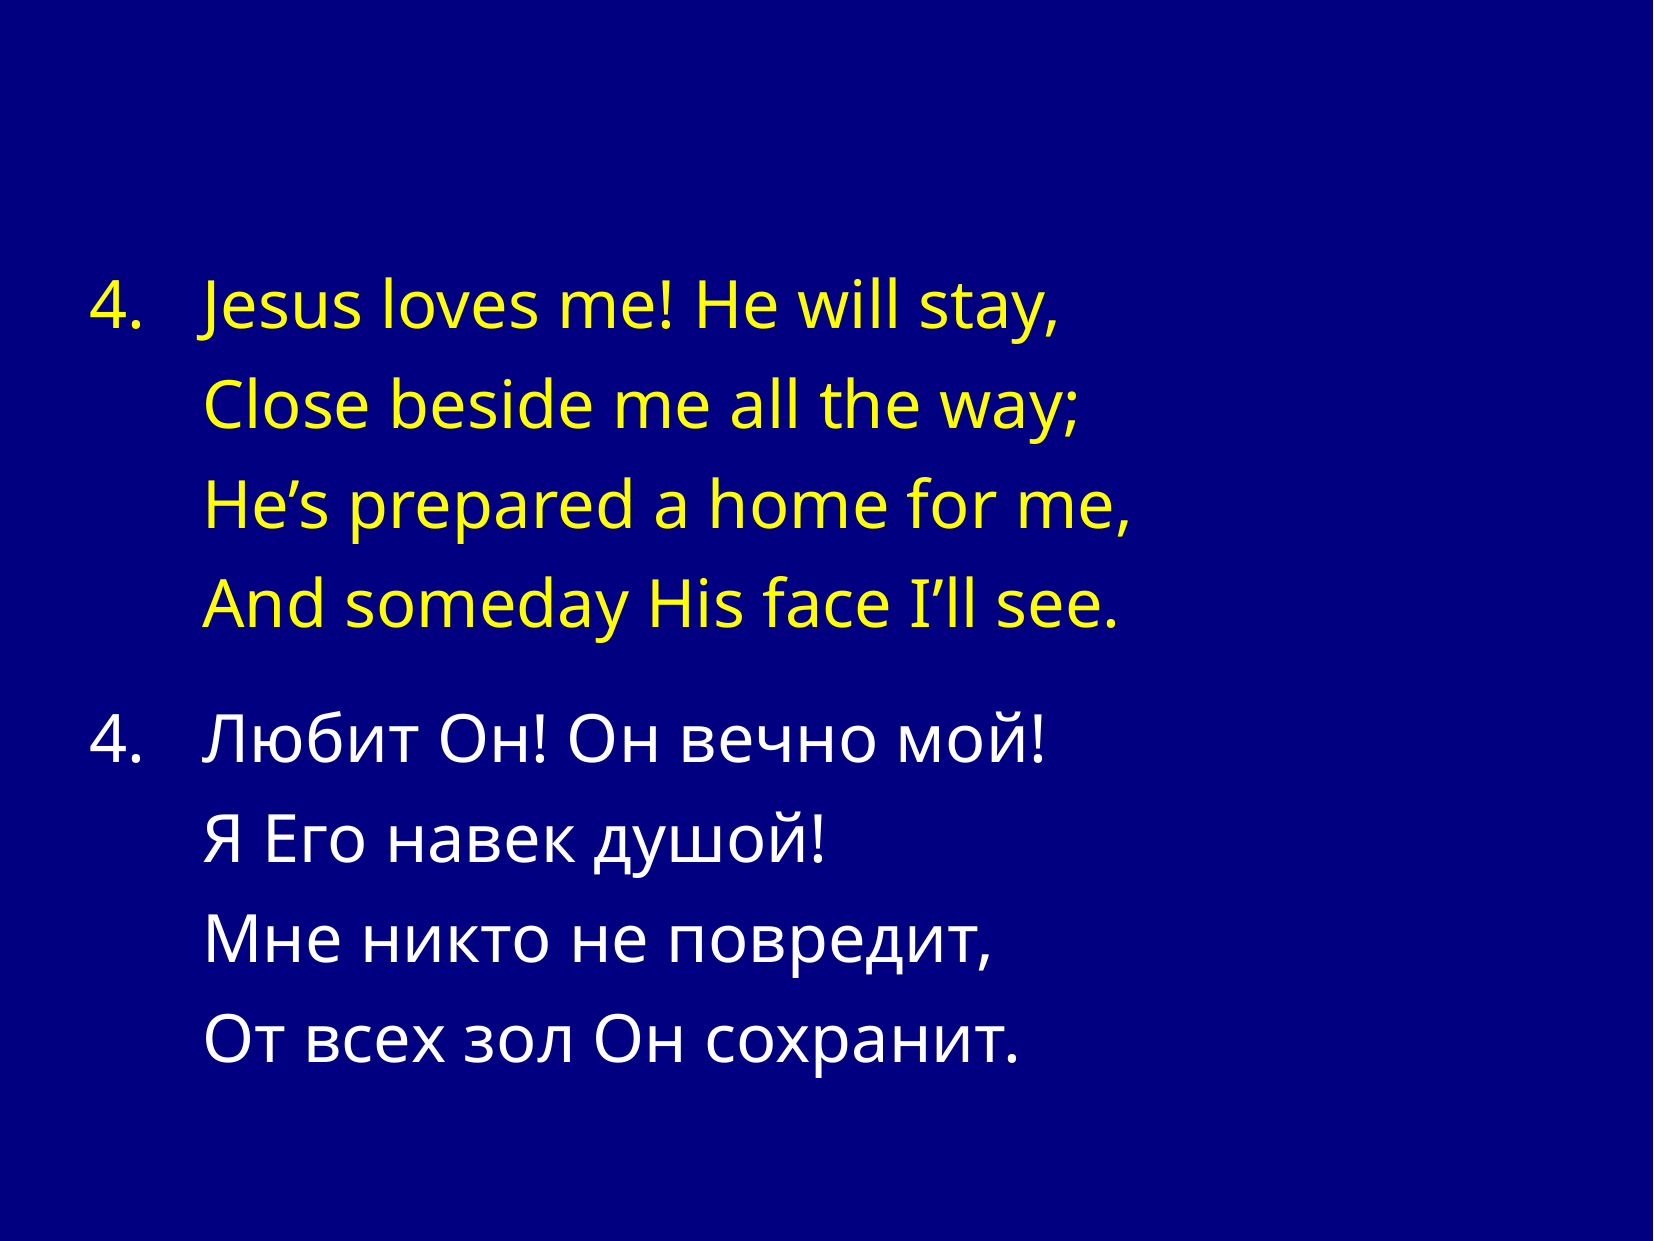

4.	Jesus loves me! He will stay,
	Close beside me all the way;
	He’s prepared a home for me,
	And someday His face I’ll see.
4.	Любит Он! Он вечно мой!
	Я Его навек душой!
	Мне никто не повредит,
	От всех зол Он сохранит.